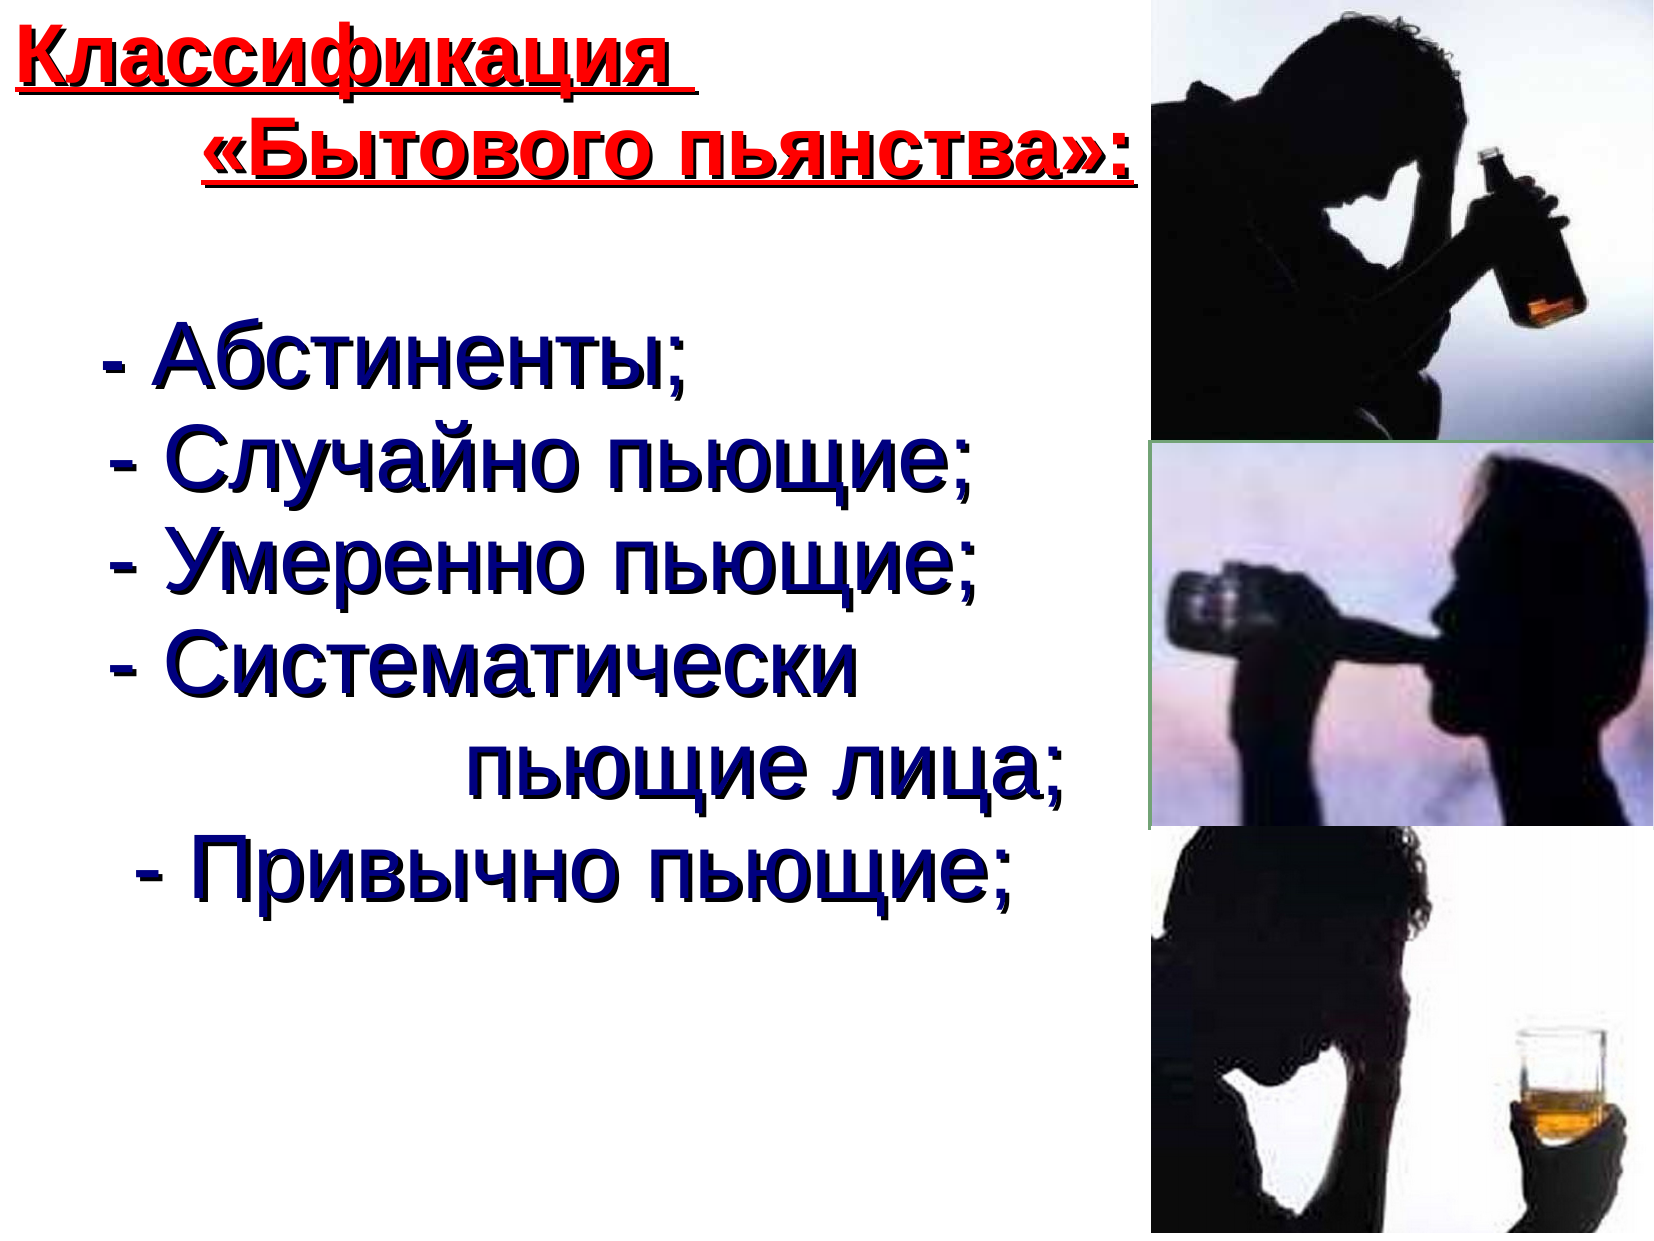

Классификация
 «Бытового пьянства»:
- Абстиненты;
- Случайно пьющие;
- Умеренно пьющие;
- Систематически
 пьющие лица;
 - Привычно пьющие;